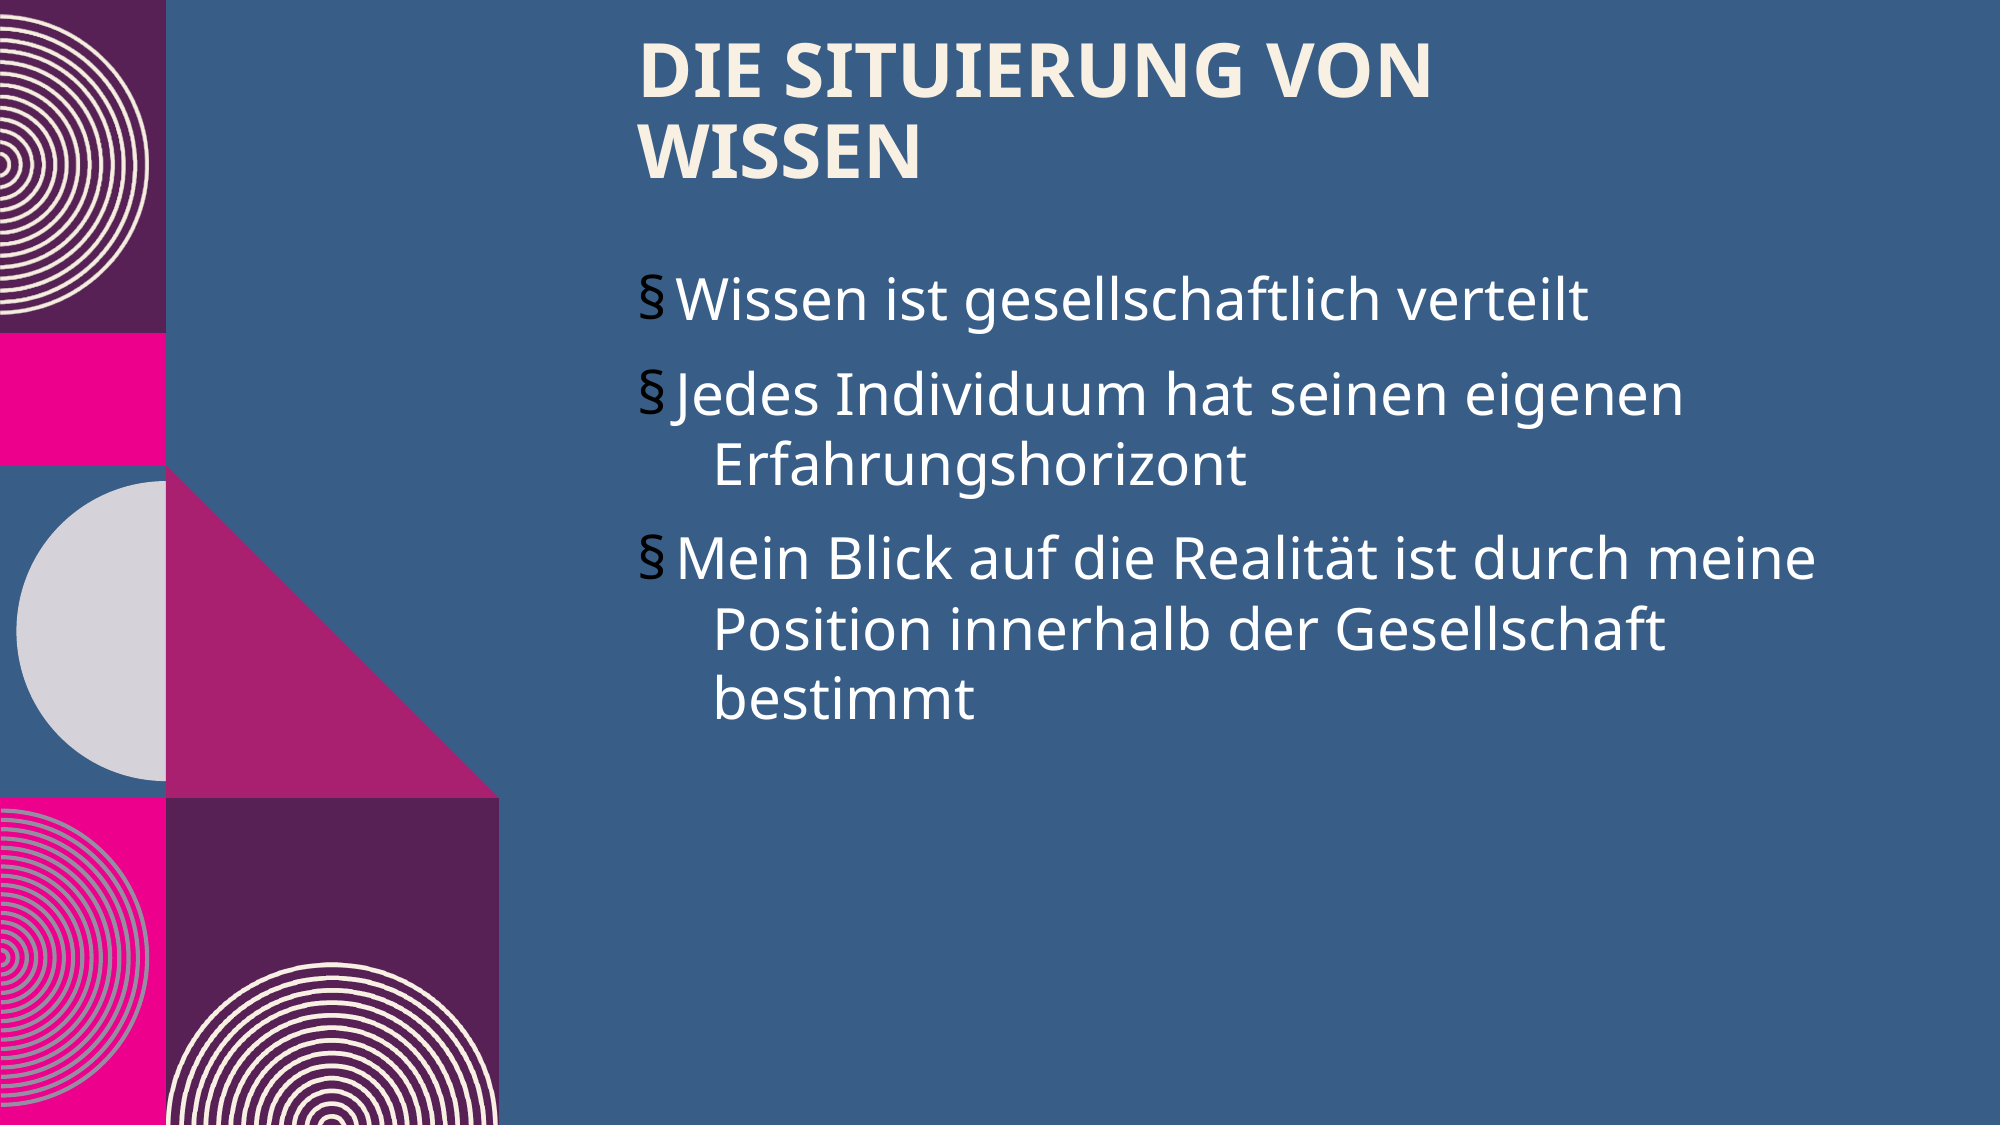

# Die situierung von wissen
Wissen ist gesellschaftlich verteilt
Jedes Individuum hat seinen eigenen Erfahrungshorizont
Mein Blick auf die Realität ist durch meine Position innerhalb der Gesellschaft bestimmt